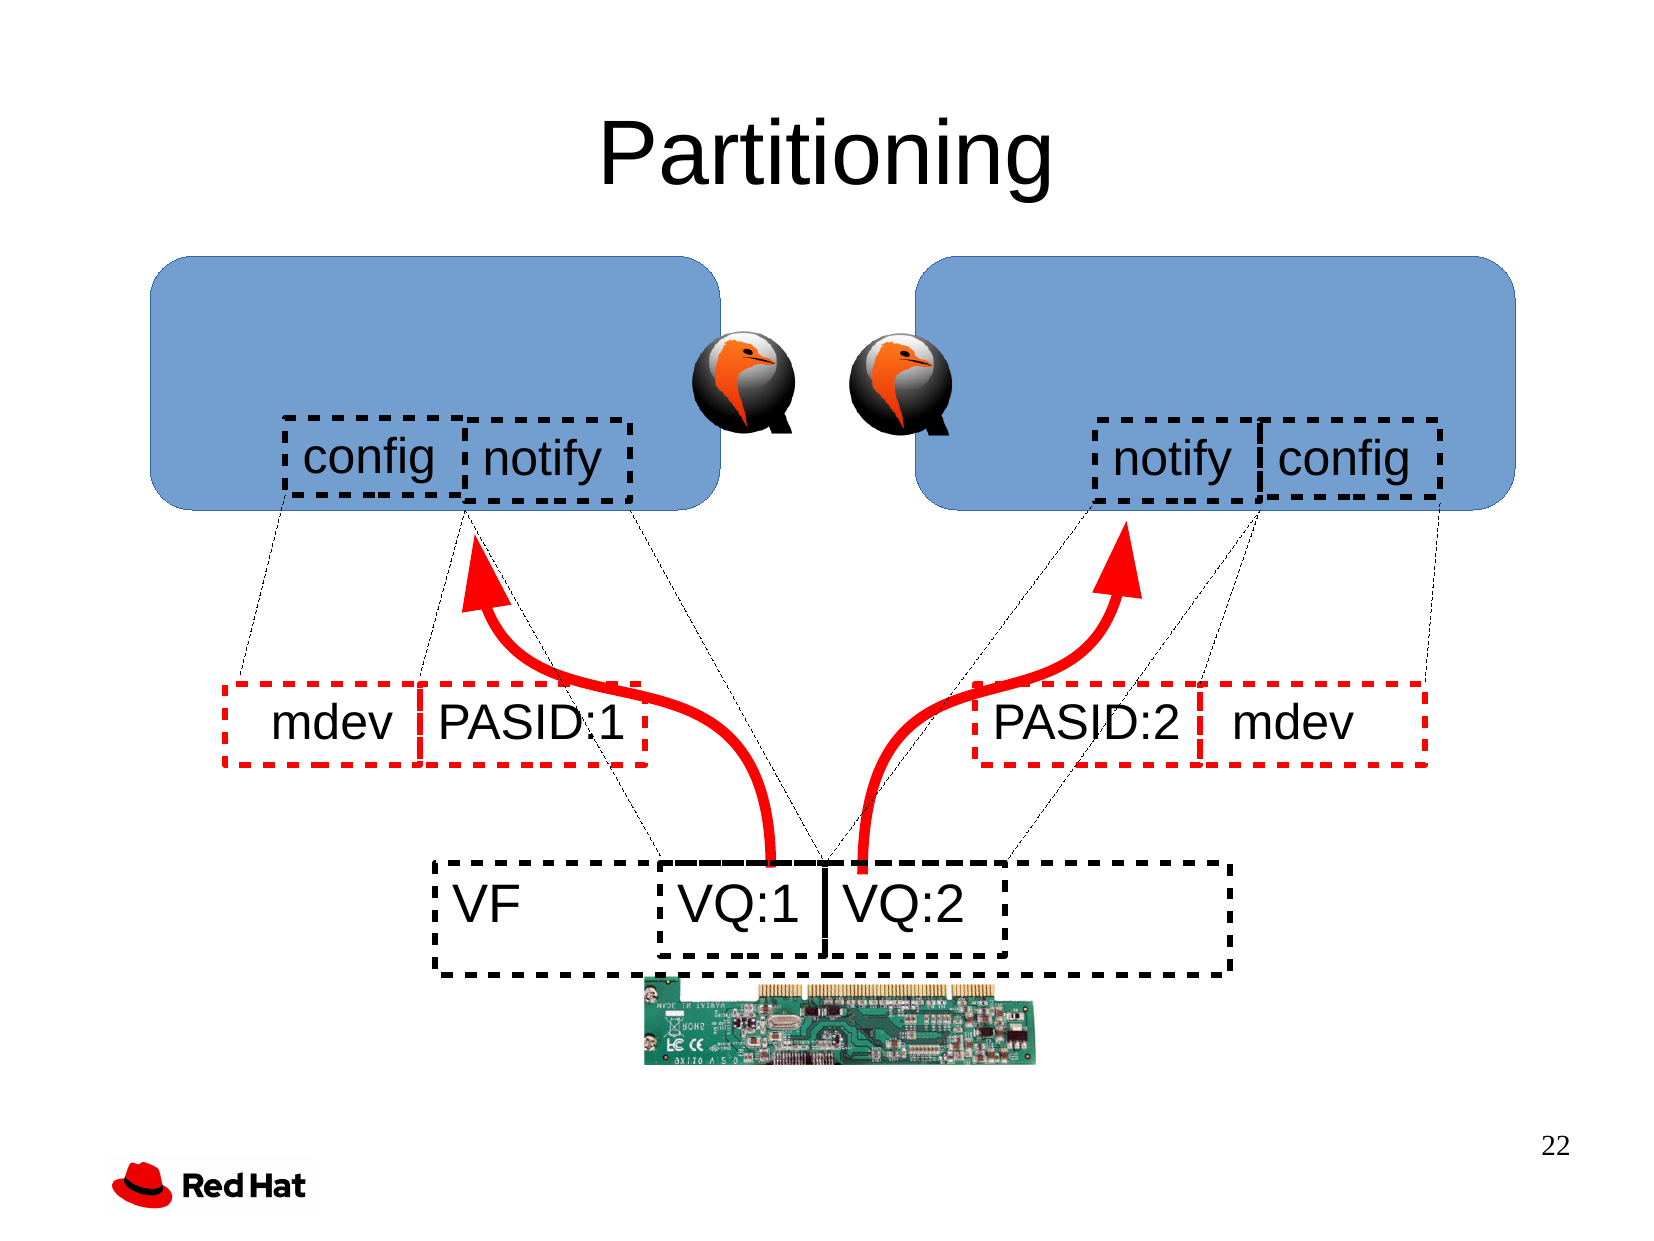

# Partitioning
config
notify
notify
config
 mdev
PASID:1
PASID:2
 mdev
VF
VQ:1
VQ:2
22